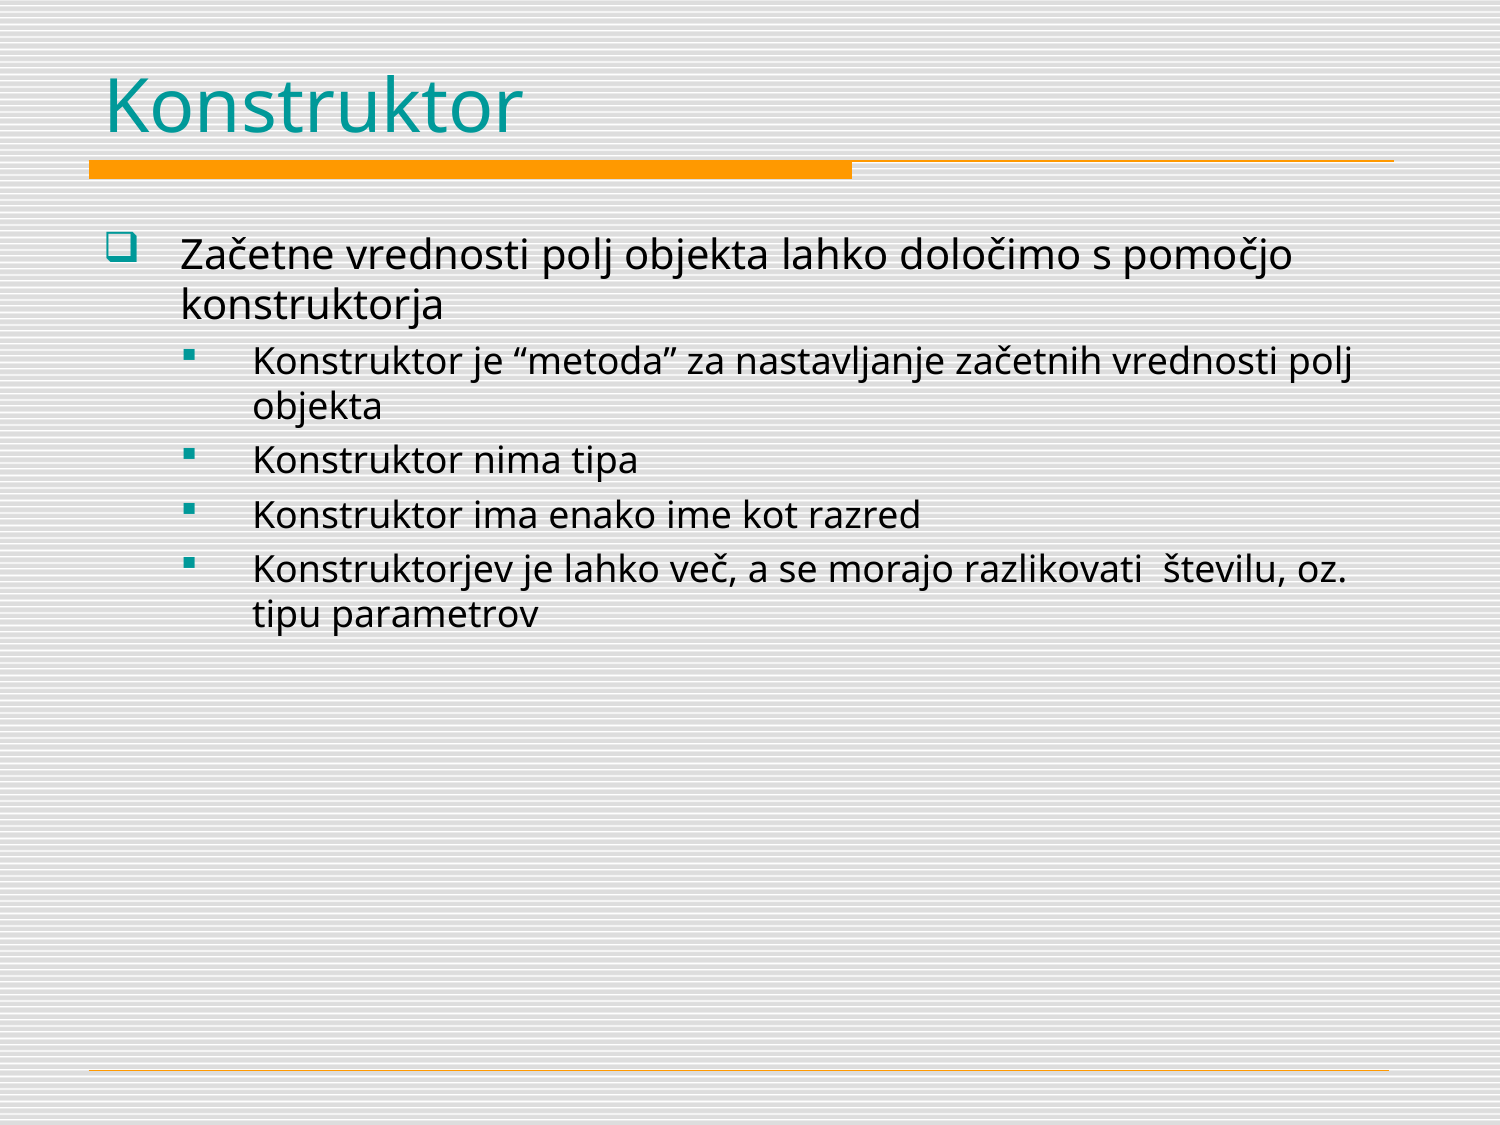

# Konstruktor
Začetne vrednosti polj objekta lahko določimo s pomočjo konstruktorja
Konstruktor je “metoda” za nastavljanje začetnih vrednosti polj objekta
Konstruktor nima tipa
Konstruktor ima enako ime kot razred
Konstruktorjev je lahko več, a se morajo razlikovati številu, oz. tipu parametrov